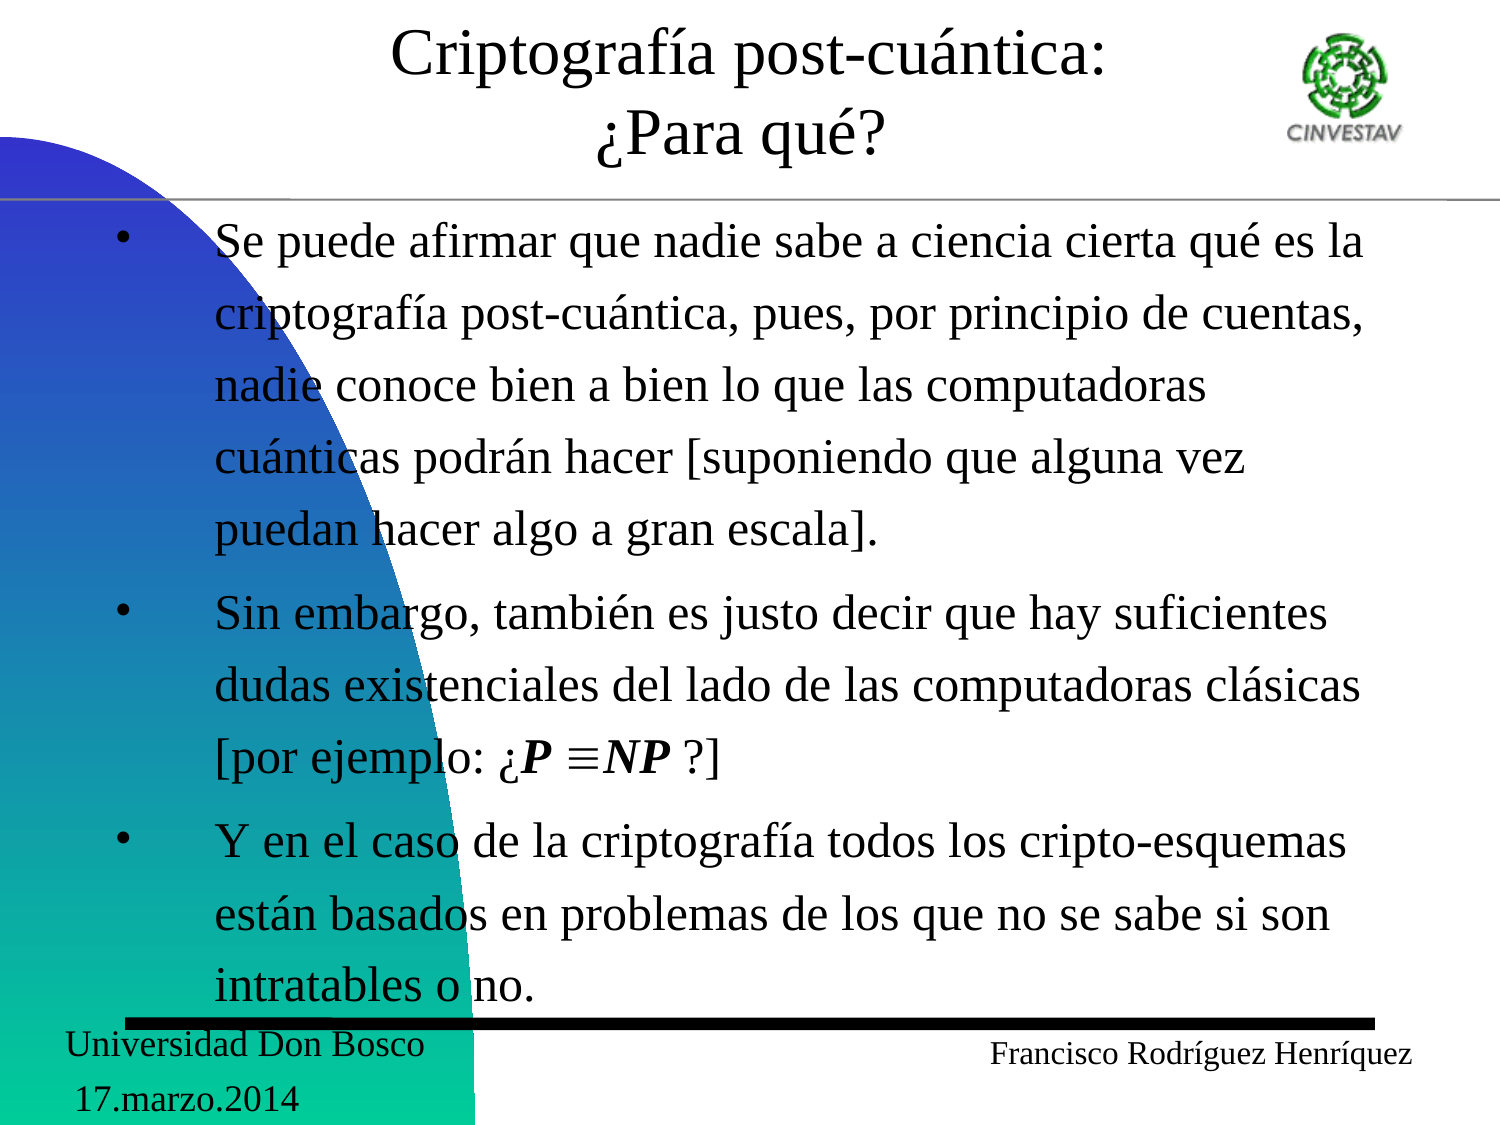

Criptografía post-cuántica:
¿Para qué?
Se puede afirmar que nadie sabe a ciencia cierta qué es la criptografía post-cuántica, pues, por principio de cuentas, nadie conoce bien a bien lo que las computadoras cuánticas podrán hacer [suponiendo que alguna vez puedan hacer algo a gran escala].
Sin embargo, también es justo decir que hay suficientes dudas existenciales del lado de las computadoras clásicas [por ejemplo: ¿P NP ?]
Y en el caso de la criptografía todos los cripto-esquemas están basados en problemas de los que no se sabe si son intratables o no.